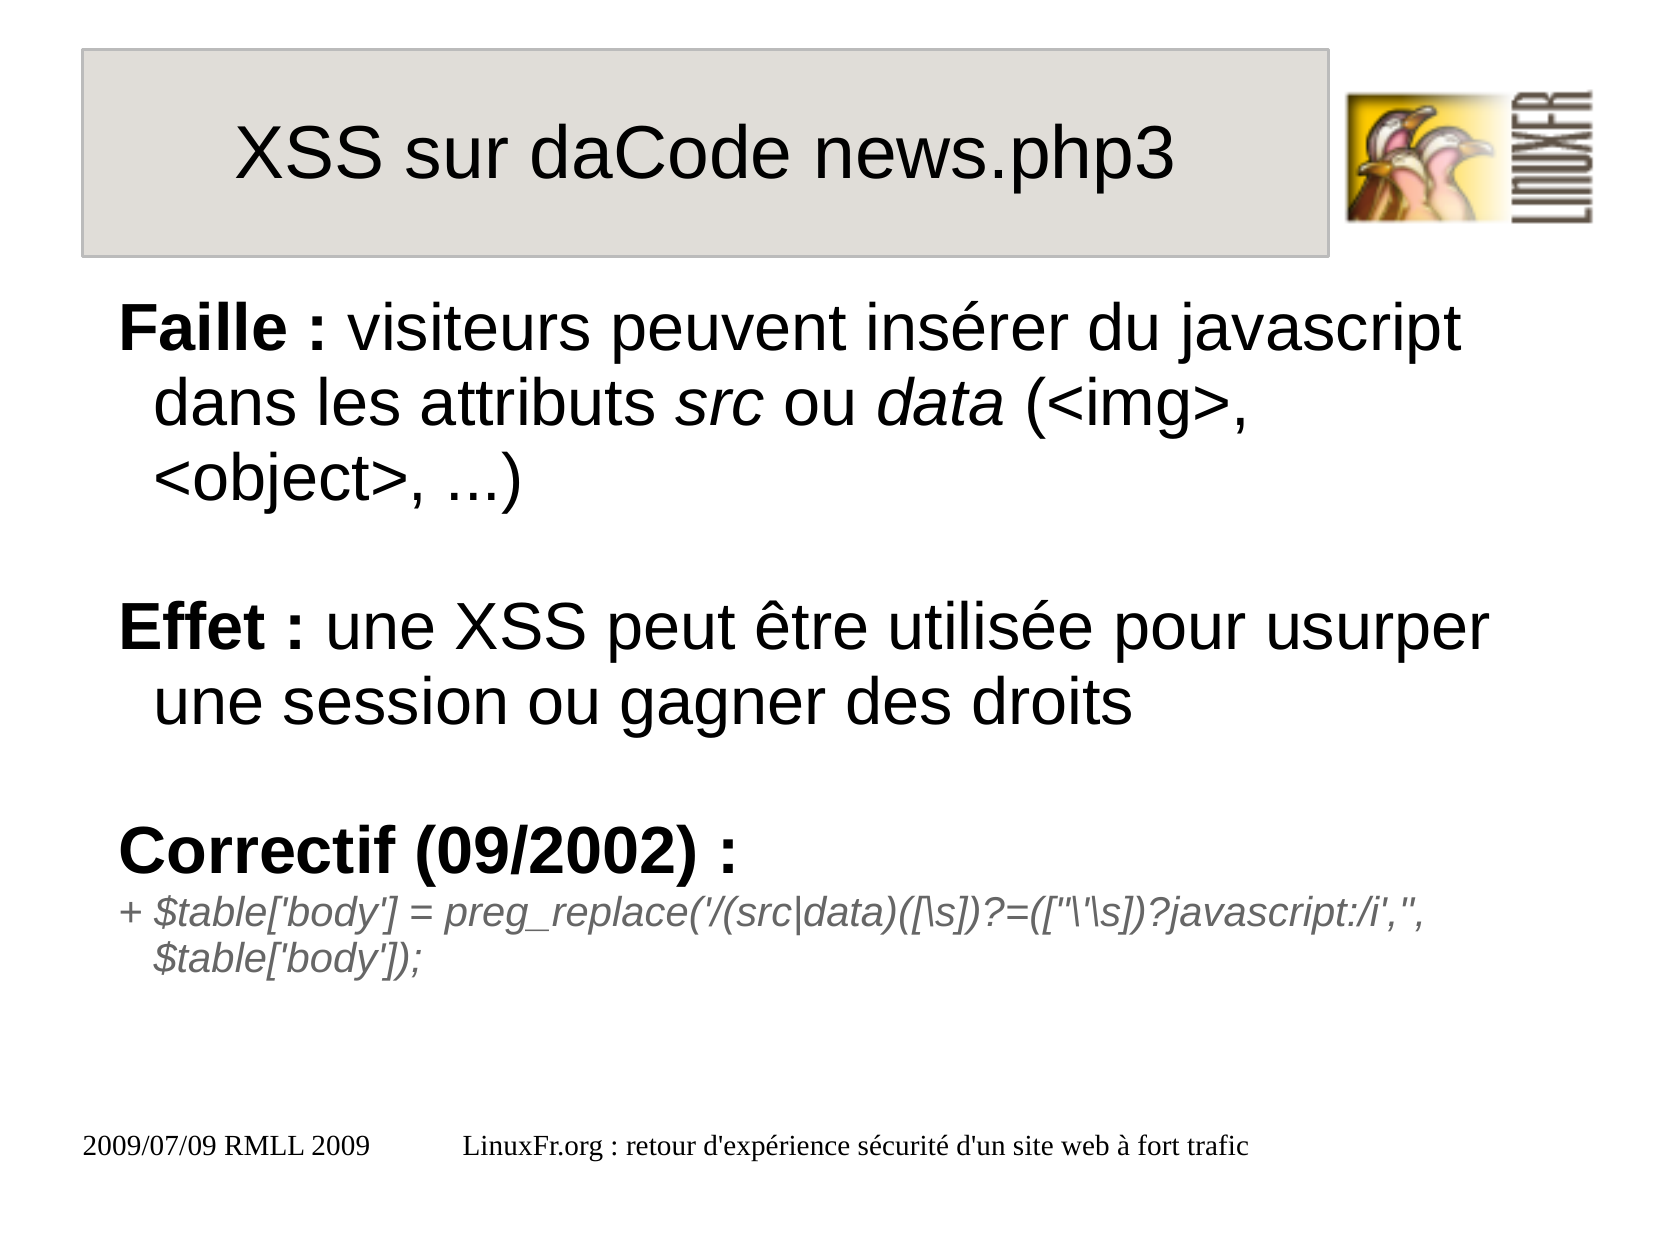

# XSS sur daCode news.php3
Faille : visiteurs peuvent insérer du javascript dans les attributs src ou data (<img>, <object>, ...)
Effet : une XSS peut être utilisée pour usurper une session ou gagner des droits
Correctif (09/2002) :
+ $table['body'] = preg_replace('/(src|data)([\s])?=(["\'\s])?javascript:/i','',$table['body']);